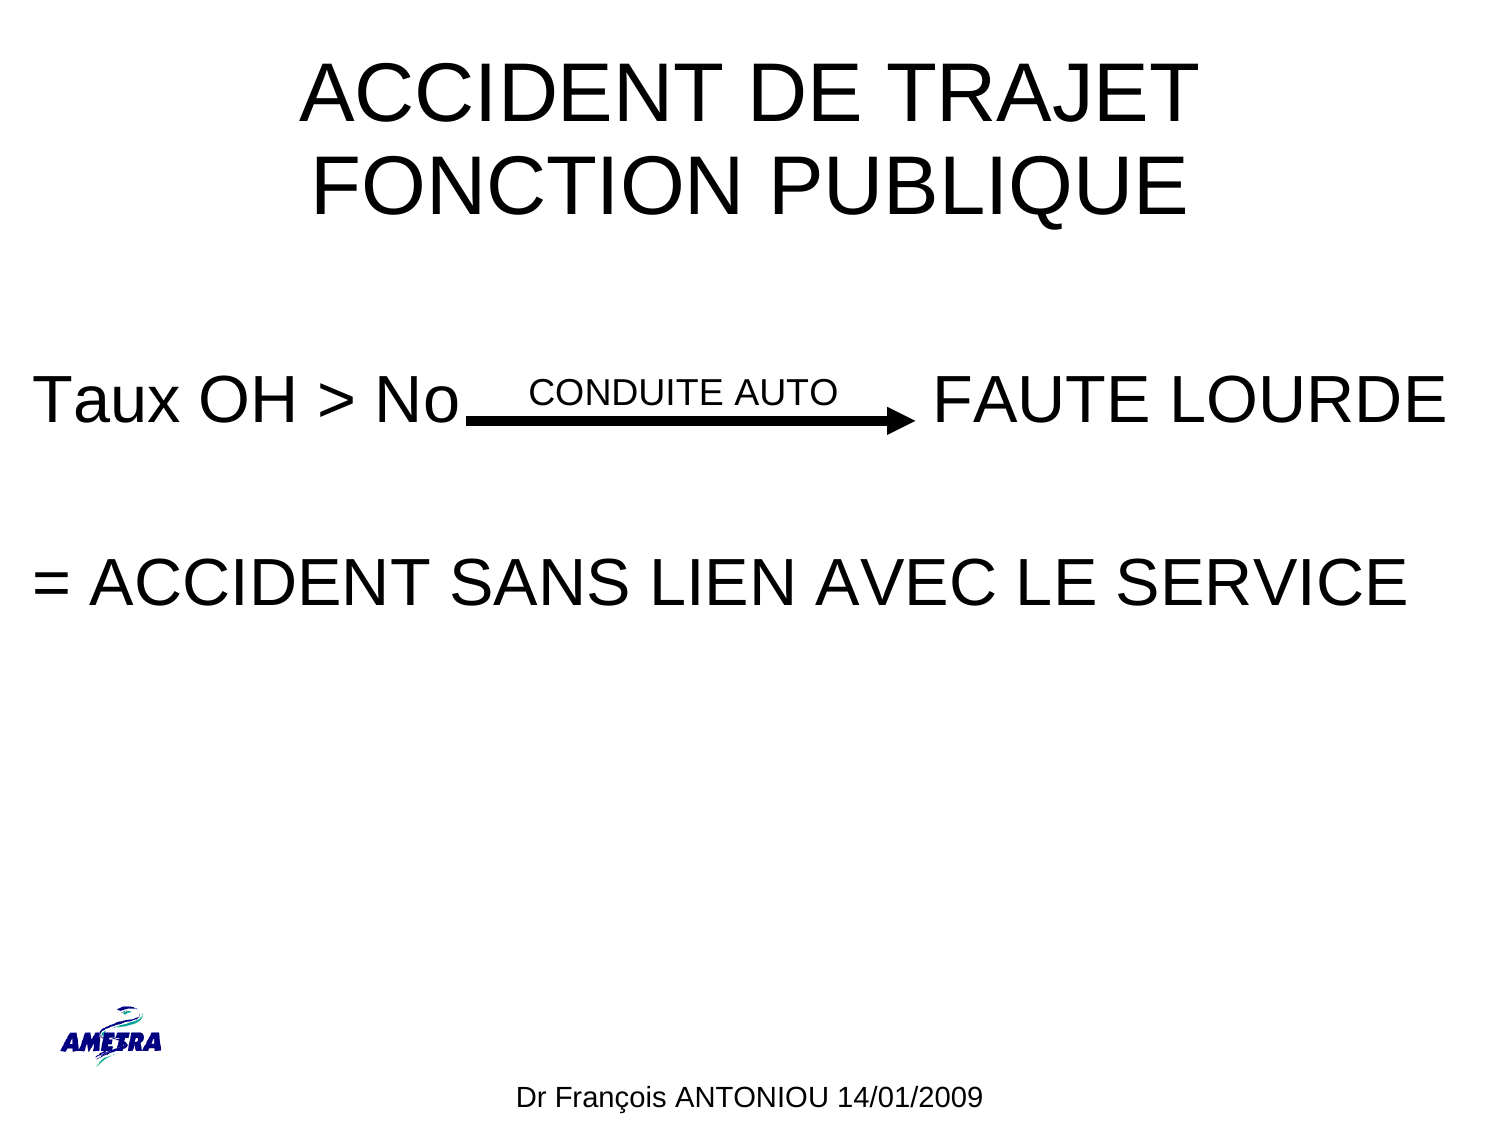

# ACCIDENT DE TRAJET FONCTION PUBLIQUE
Taux OH > No 				FAUTE LOURDE
= ACCIDENT SANS LIEN AVEC LE SERVICE
CONDUITE AUTO
Dr François ANTONIOU 14/01/2009